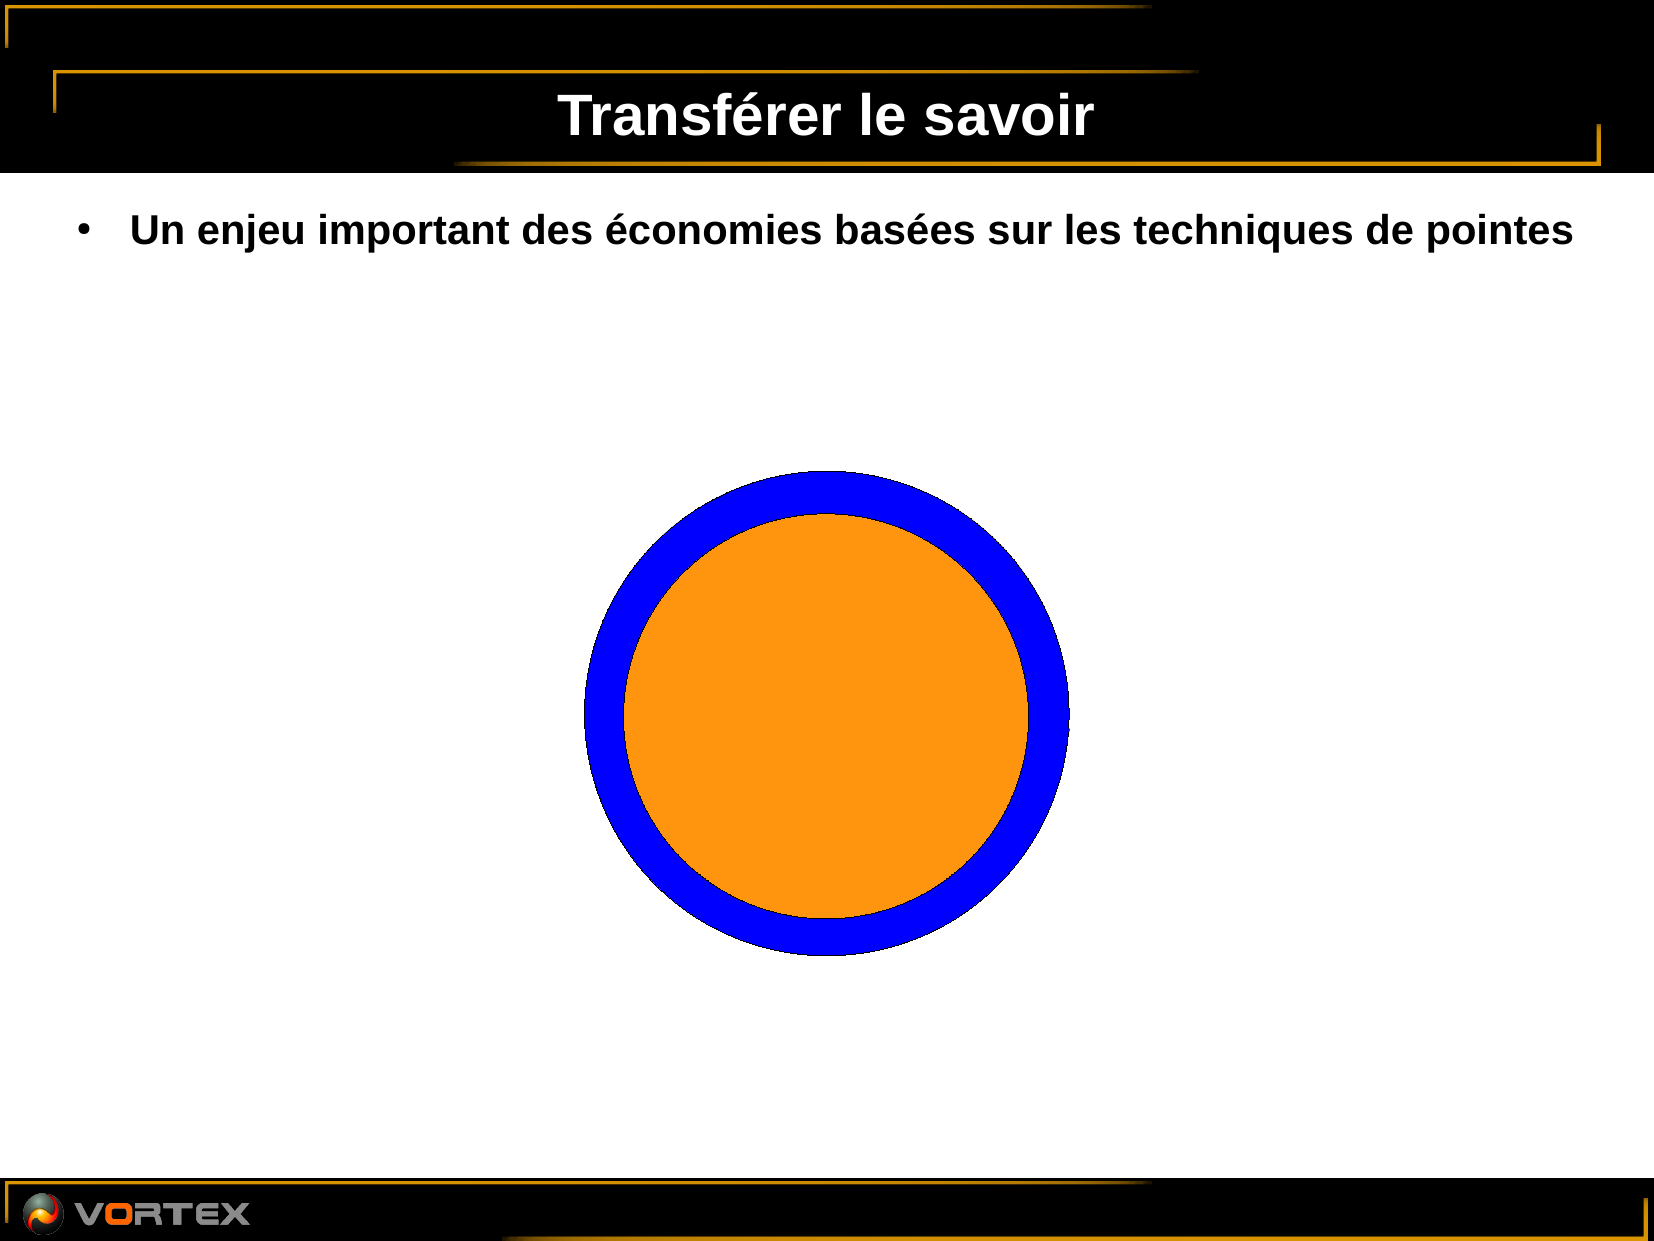

# Transférer le savoir
Un enjeu important des économies basées sur les techniques de pointes